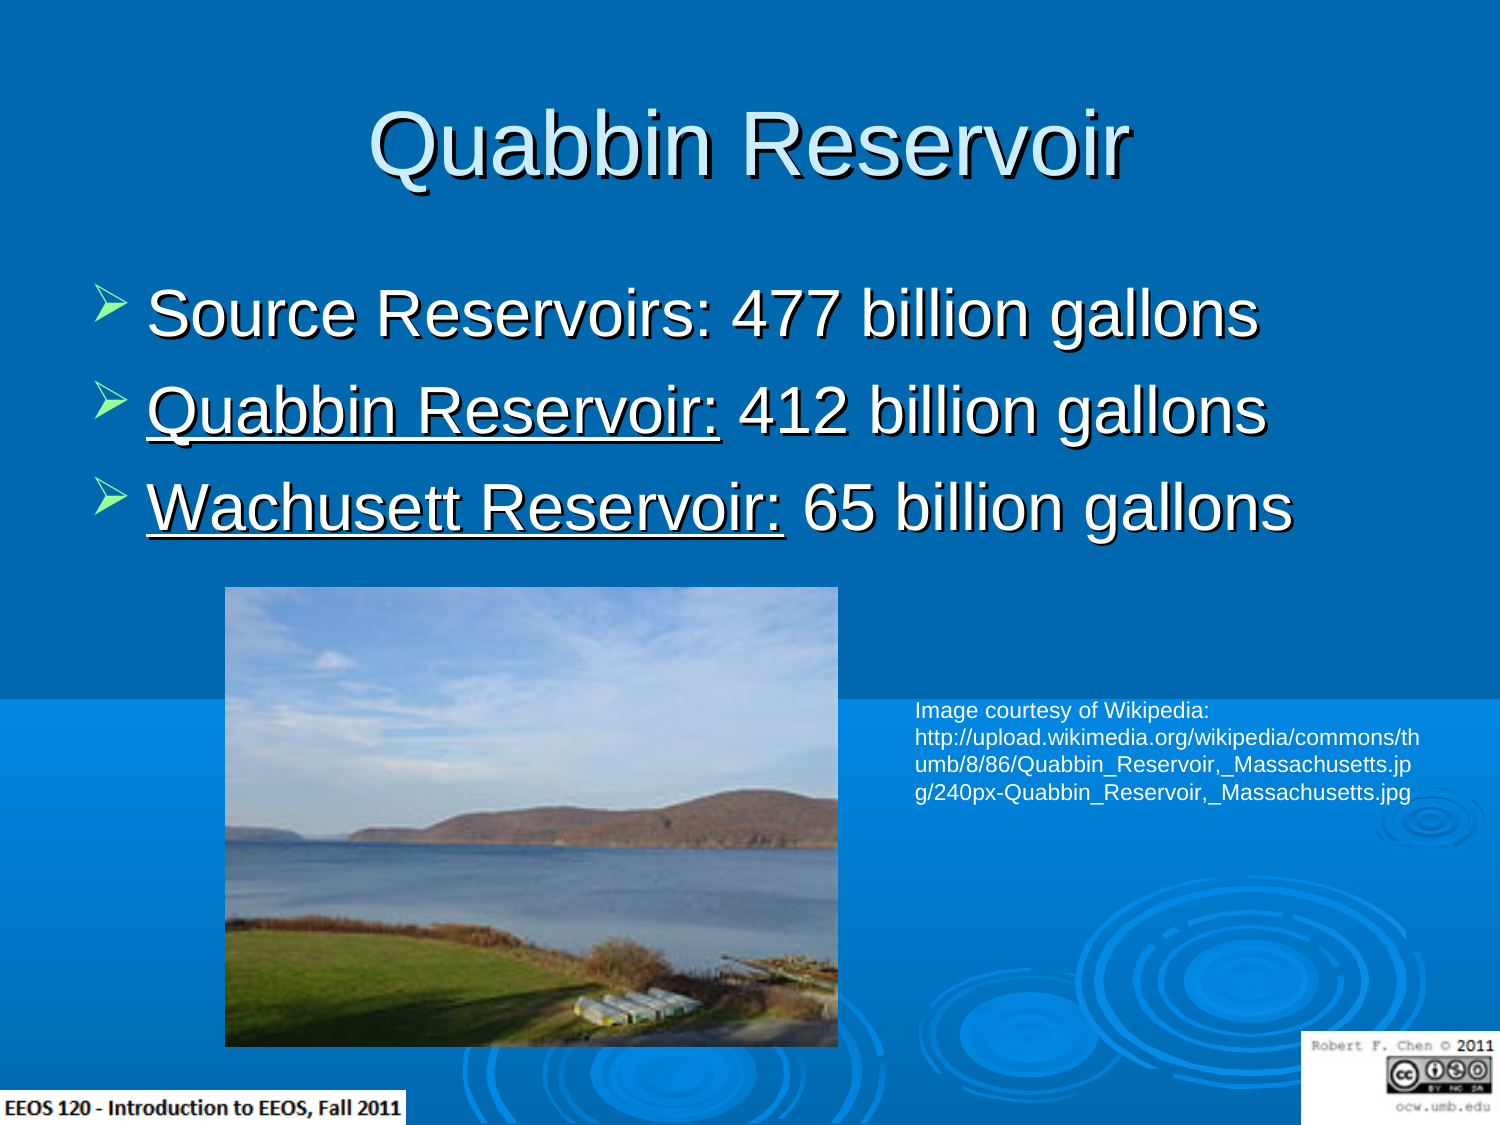

# Quabbin Reservoir
Source Reservoirs: 477 billion gallons
Quabbin Reservoir: 412 billion gallons
Wachusett Reservoir: 65 billion gallons
Image courtesy of Wikipedia: http://upload.wikimedia.org/wikipedia/commons/thumb/8/86/Quabbin_Reservoir,_Massachusetts.jpg/240px-Quabbin_Reservoir,_Massachusetts.jpg